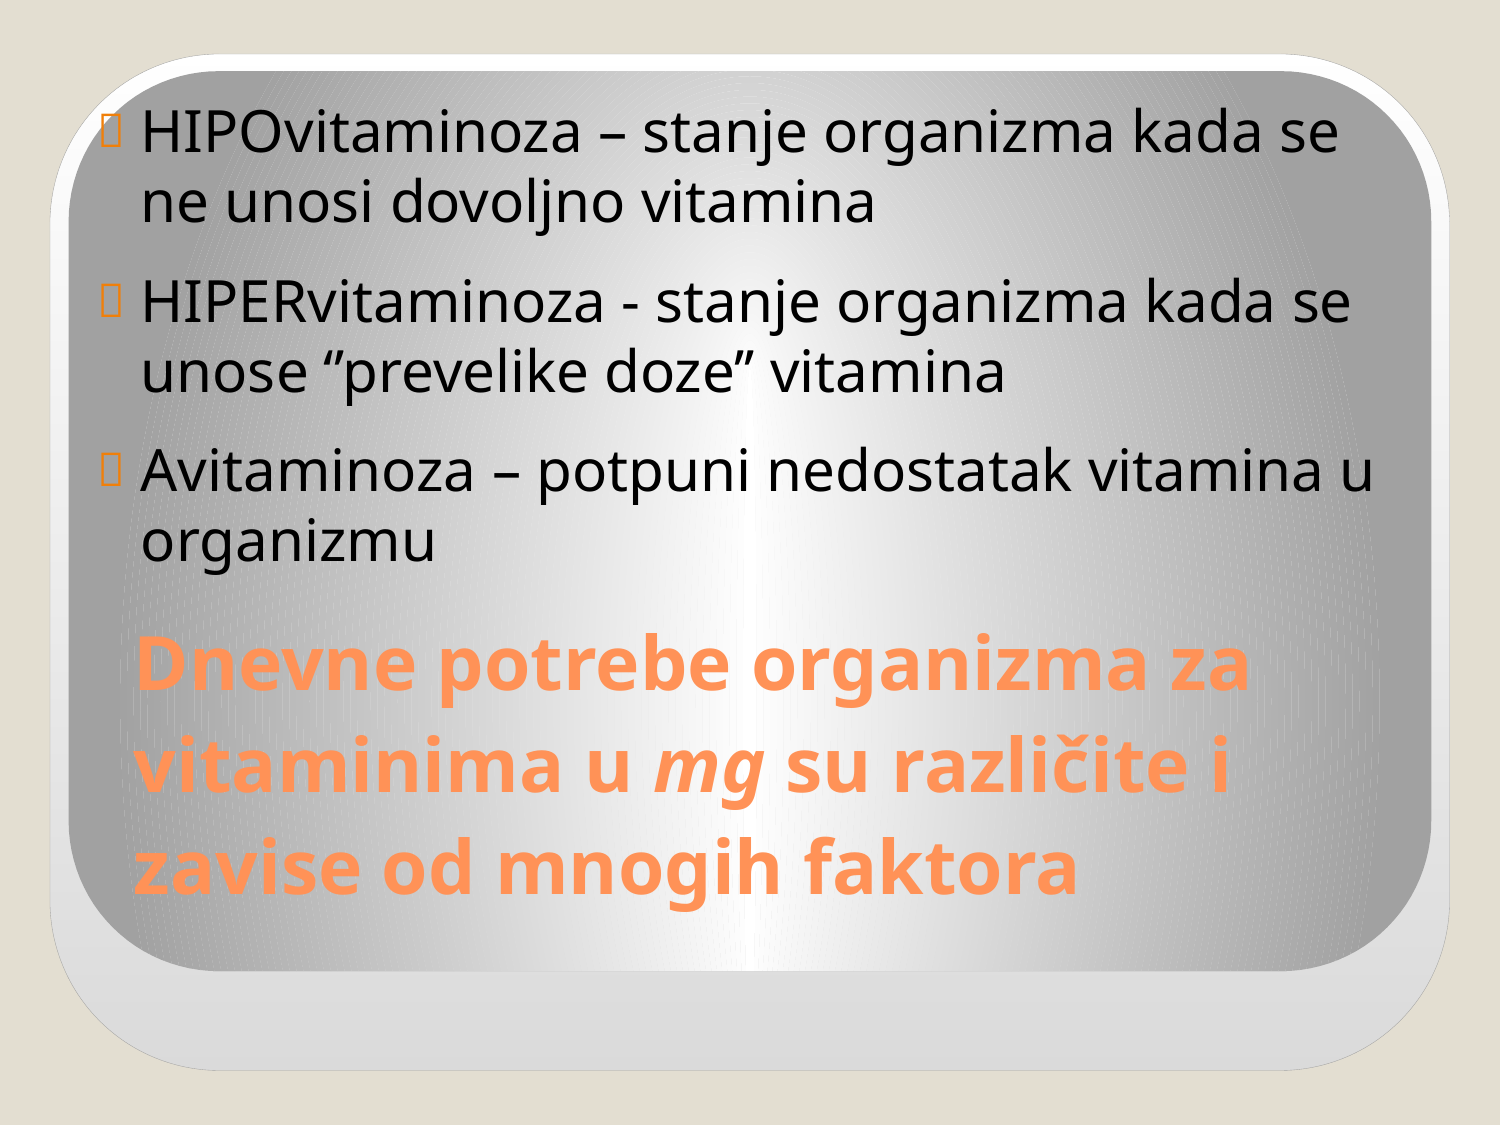

HIPOvitaminoza – stanje organizma kada se ne unosi dovoljno vitamina
HIPERvitaminoza - stanje organizma kada se unose ‘’prevelike doze’’ vitamina
Avitaminoza – potpuni nedostatak vitamina u organizmu
Dnevne potrebe organizma za vitaminima u mg su različite i zavise od mnogih faktora
#